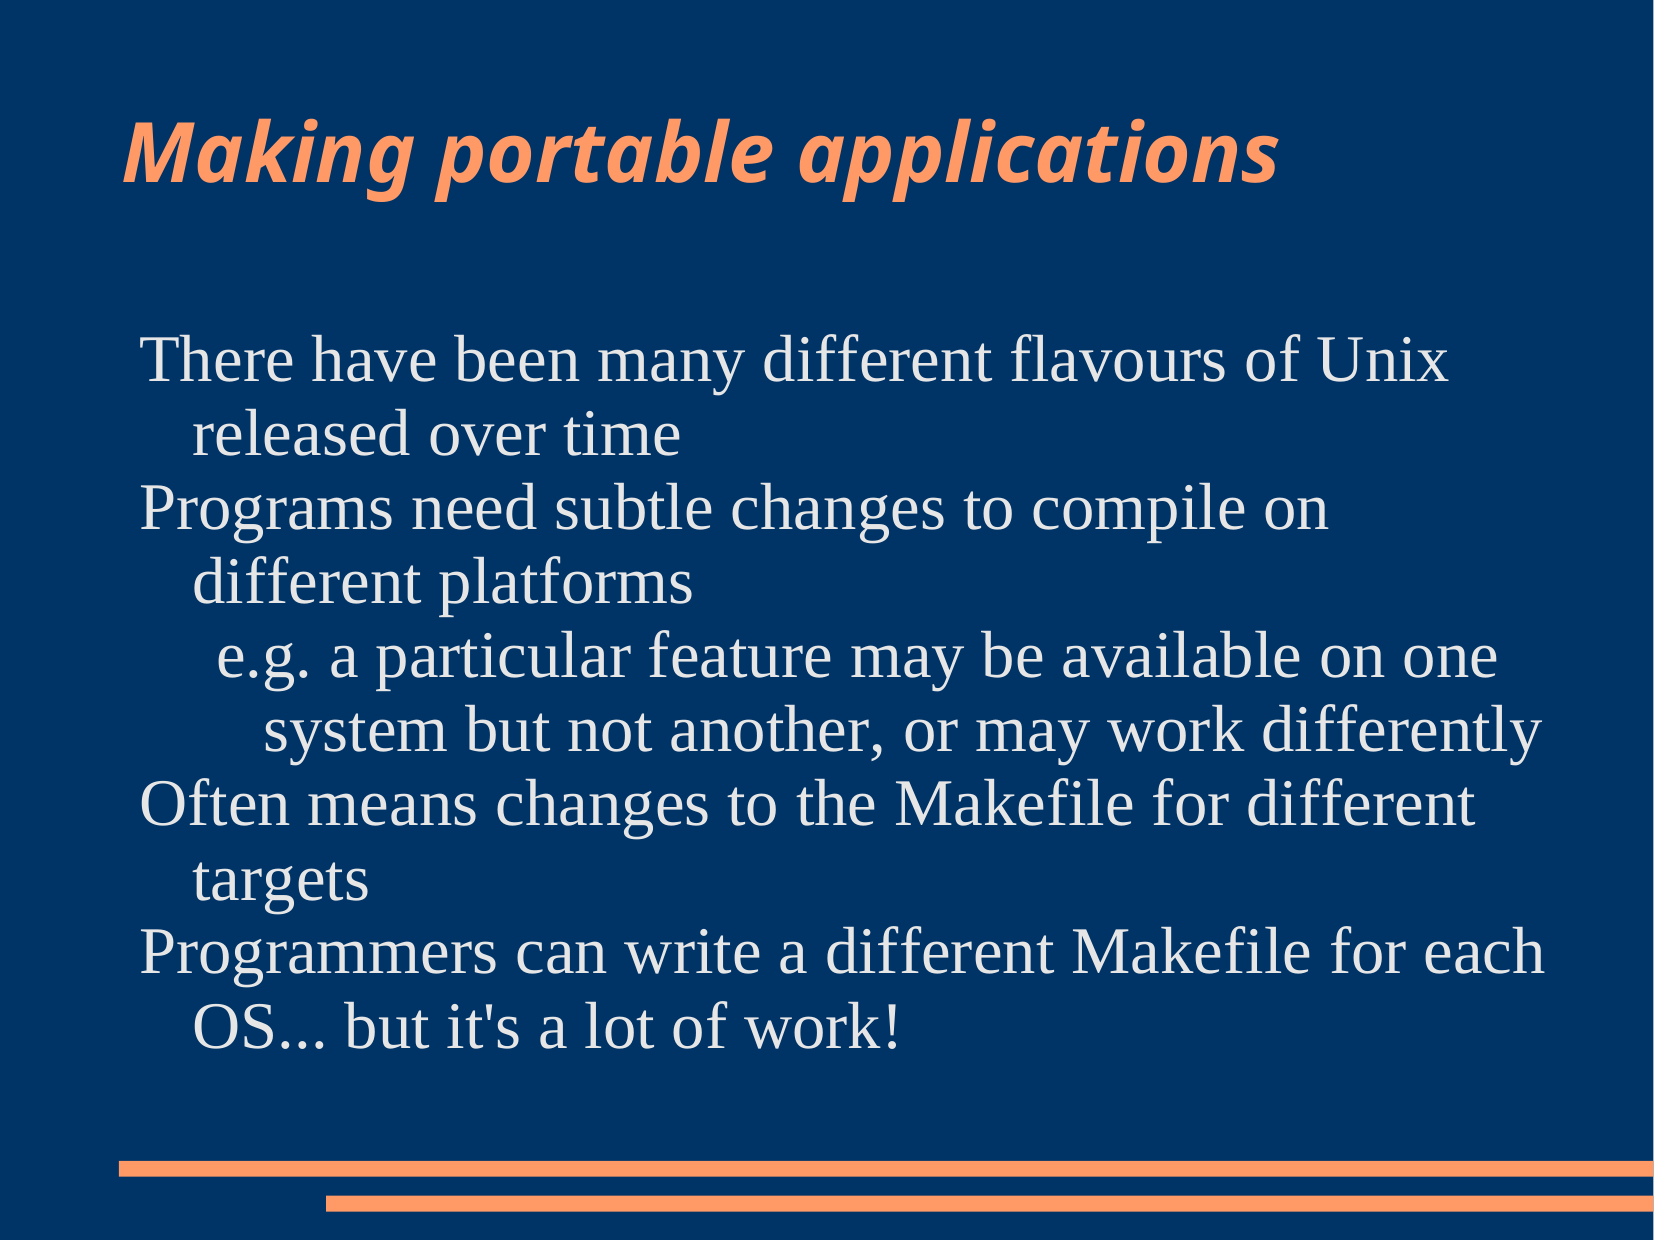

# Making portable applications
There have been many different flavours of Unix released over time
Programs need subtle changes to compile on different platforms
e.g. a particular feature may be available on one system but not another, or may work differently
Often means changes to the Makefile for different targets
Programmers can write a different Makefile for each OS... but it's a lot of work!